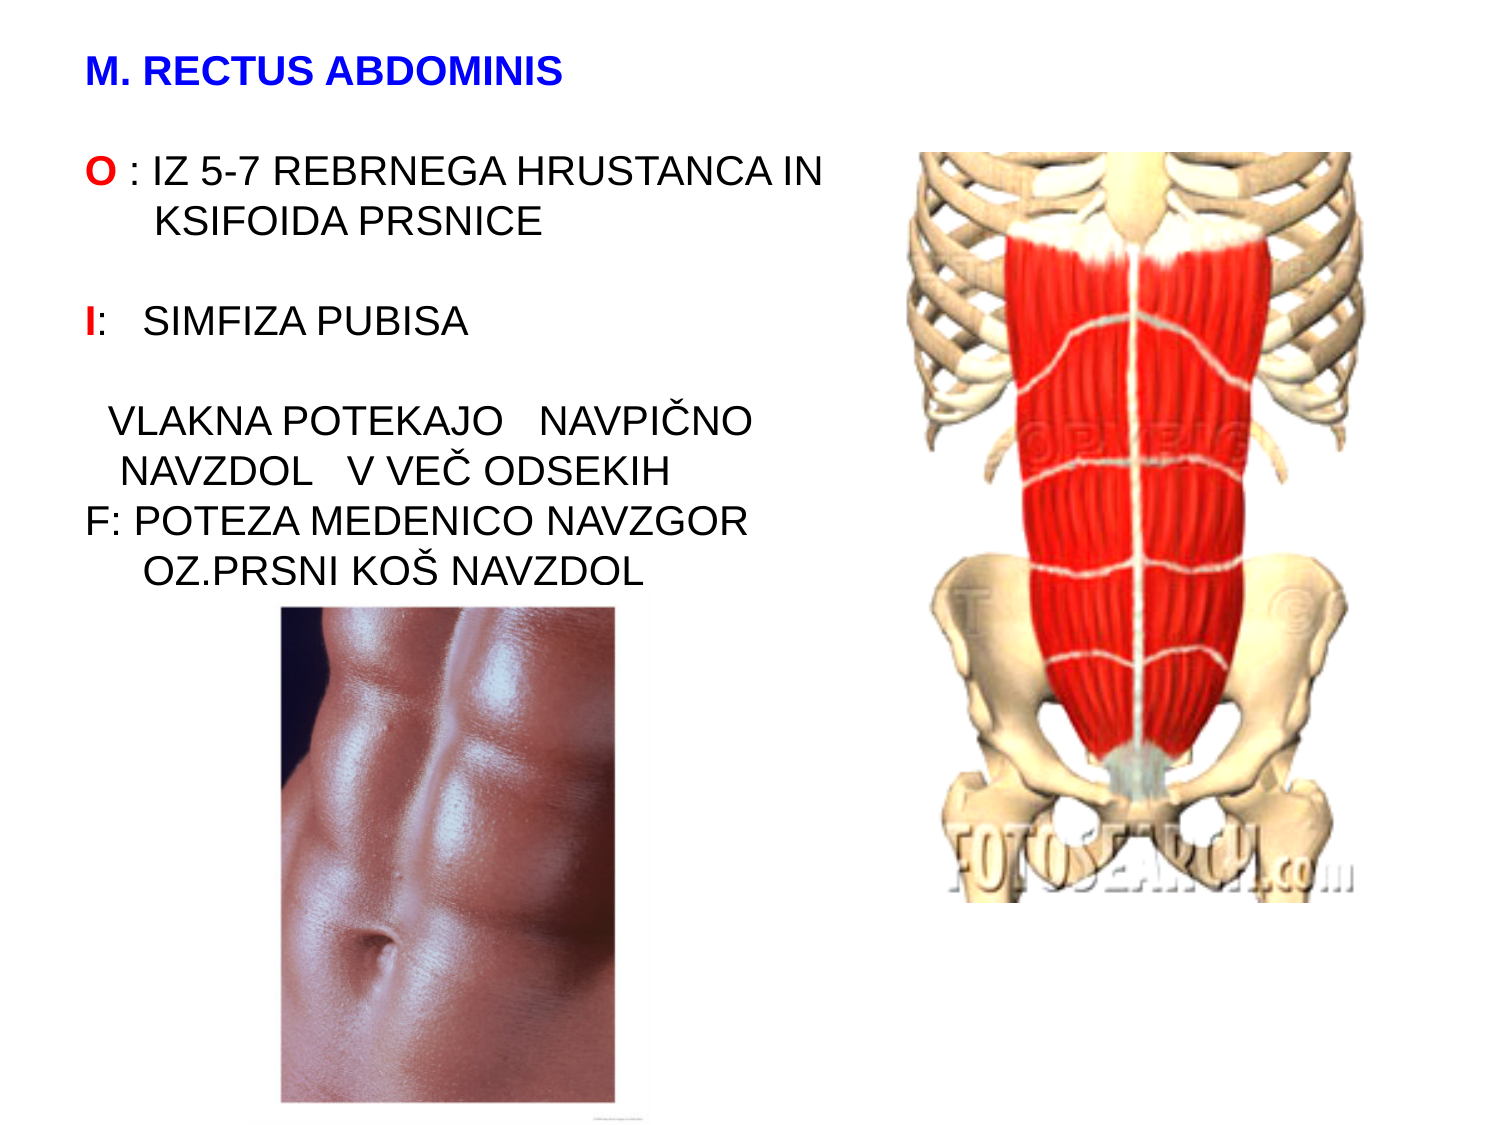

M. RECTUS ABDOMINIS
O : IZ 5-7 REBRNEGA HRUSTANCA IN
 KSIFOIDA PRSNICE
I: SIMFIZA PUBISA
 VLAKNA POTEKAJO NAVPIČNO
 NAVZDOL V VEČ ODSEKIH
F: POTEZA MEDENICO NAVZGOR
 OZ.PRSNI KOŠ NAVZDOL